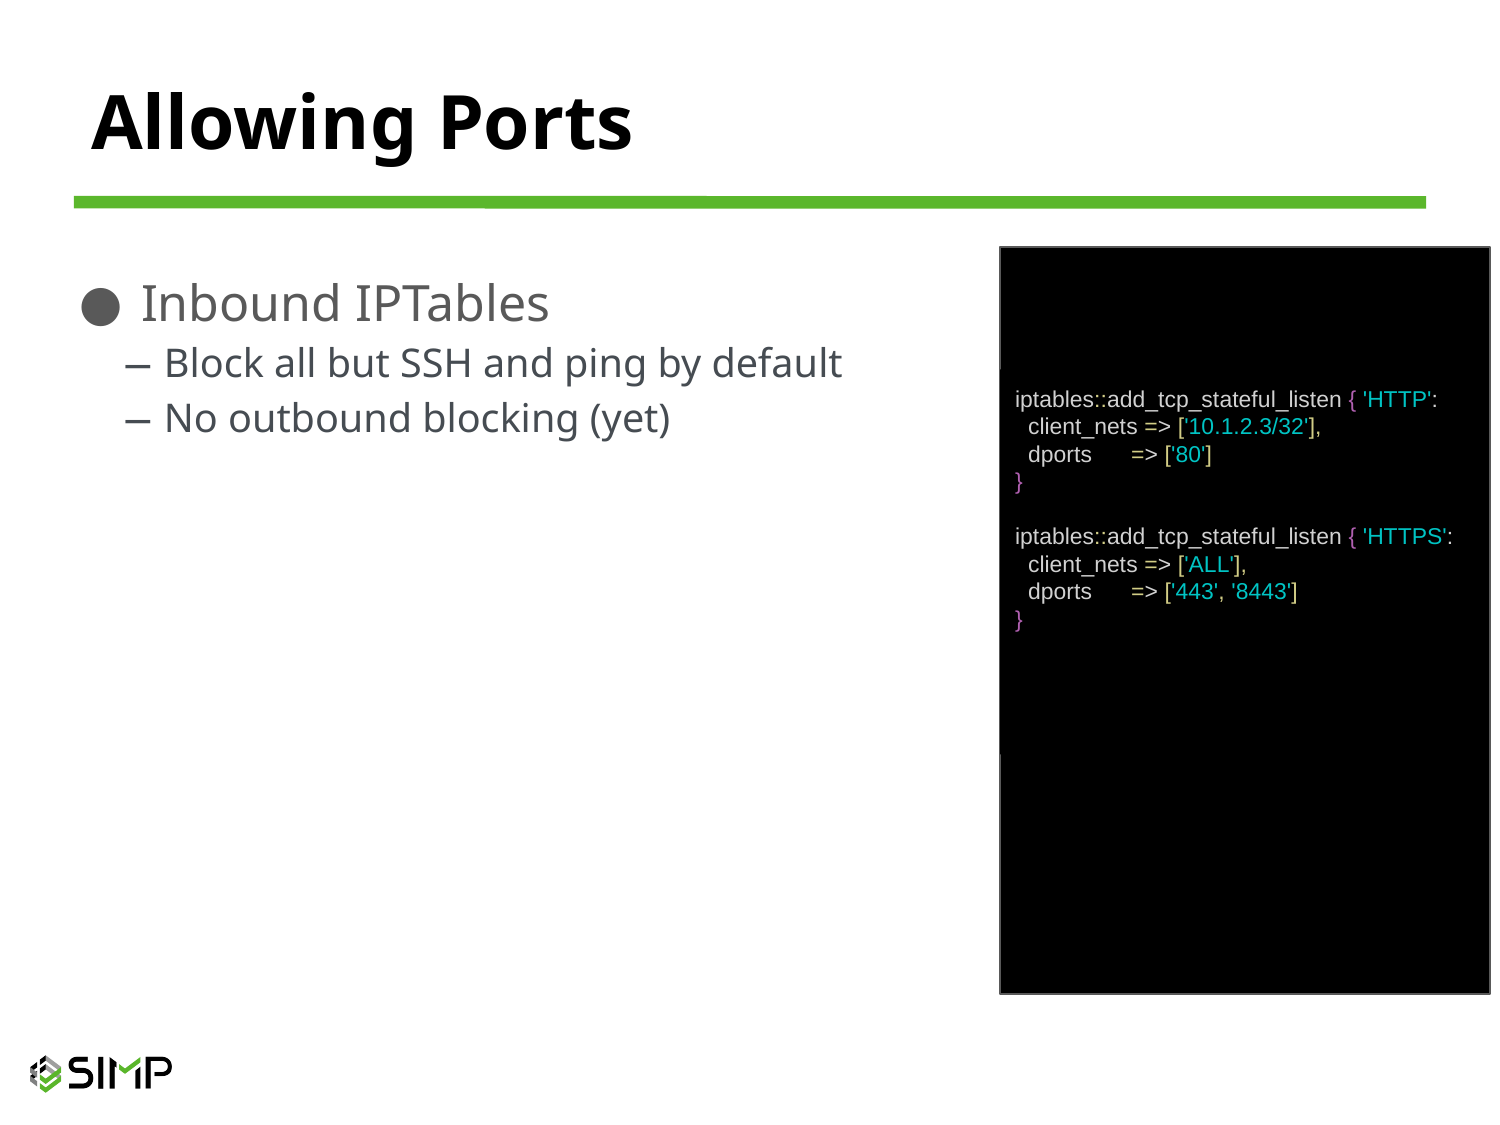

# Allowing Ports
Inbound IPTables
Block all but SSH and ping by default
No outbound blocking (yet)
iptables::add_tcp_stateful_listen { 'HTTP':
 client_nets => ['10.1.2.3/32'],
 dports => ['80']
}
iptables::add_tcp_stateful_listen { 'HTTPS':
 client_nets => ['ALL'],
 dports => ['443', '8443']
}